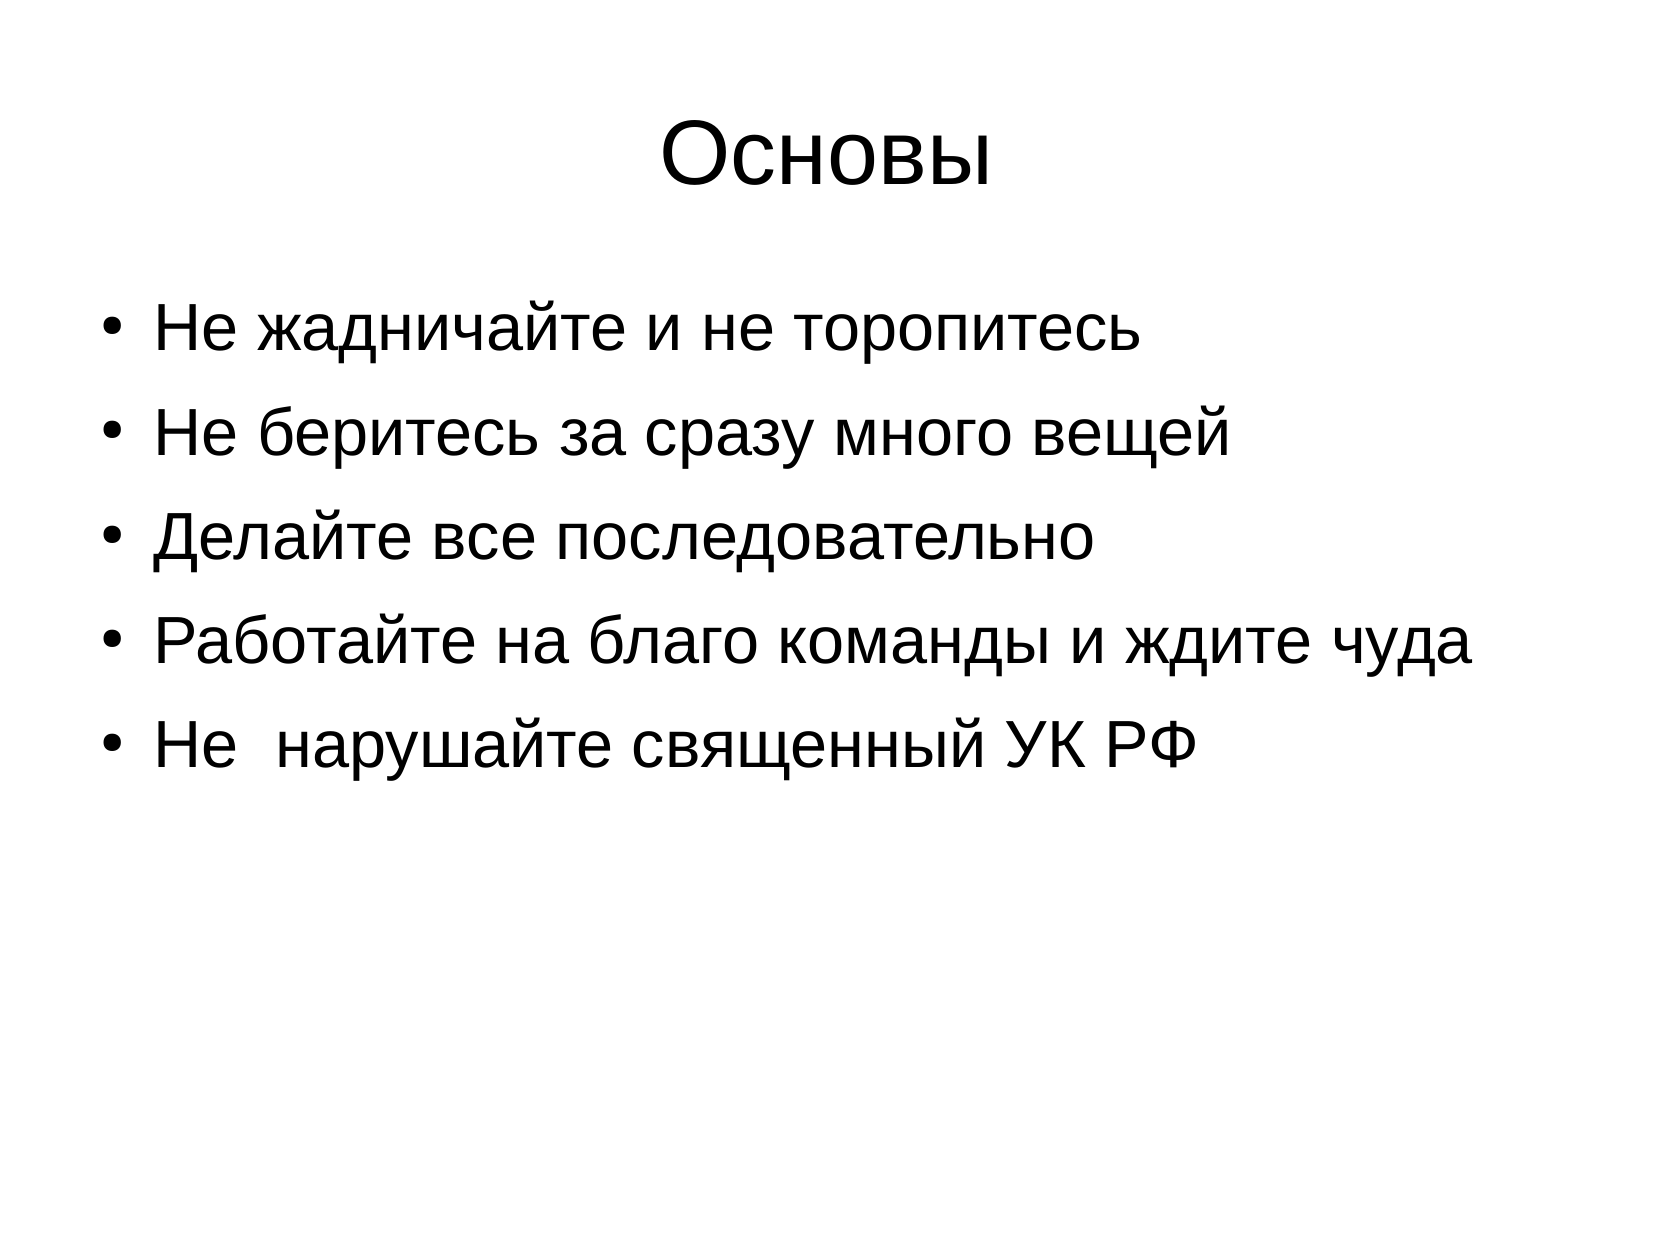

# Основы
Не жадничайте и не торопитесь
Не беритесь за сразу много вещей
Делайте все последовательно
Работайте на благо команды и ждите чуда
Не нарушайте священный УК РФ